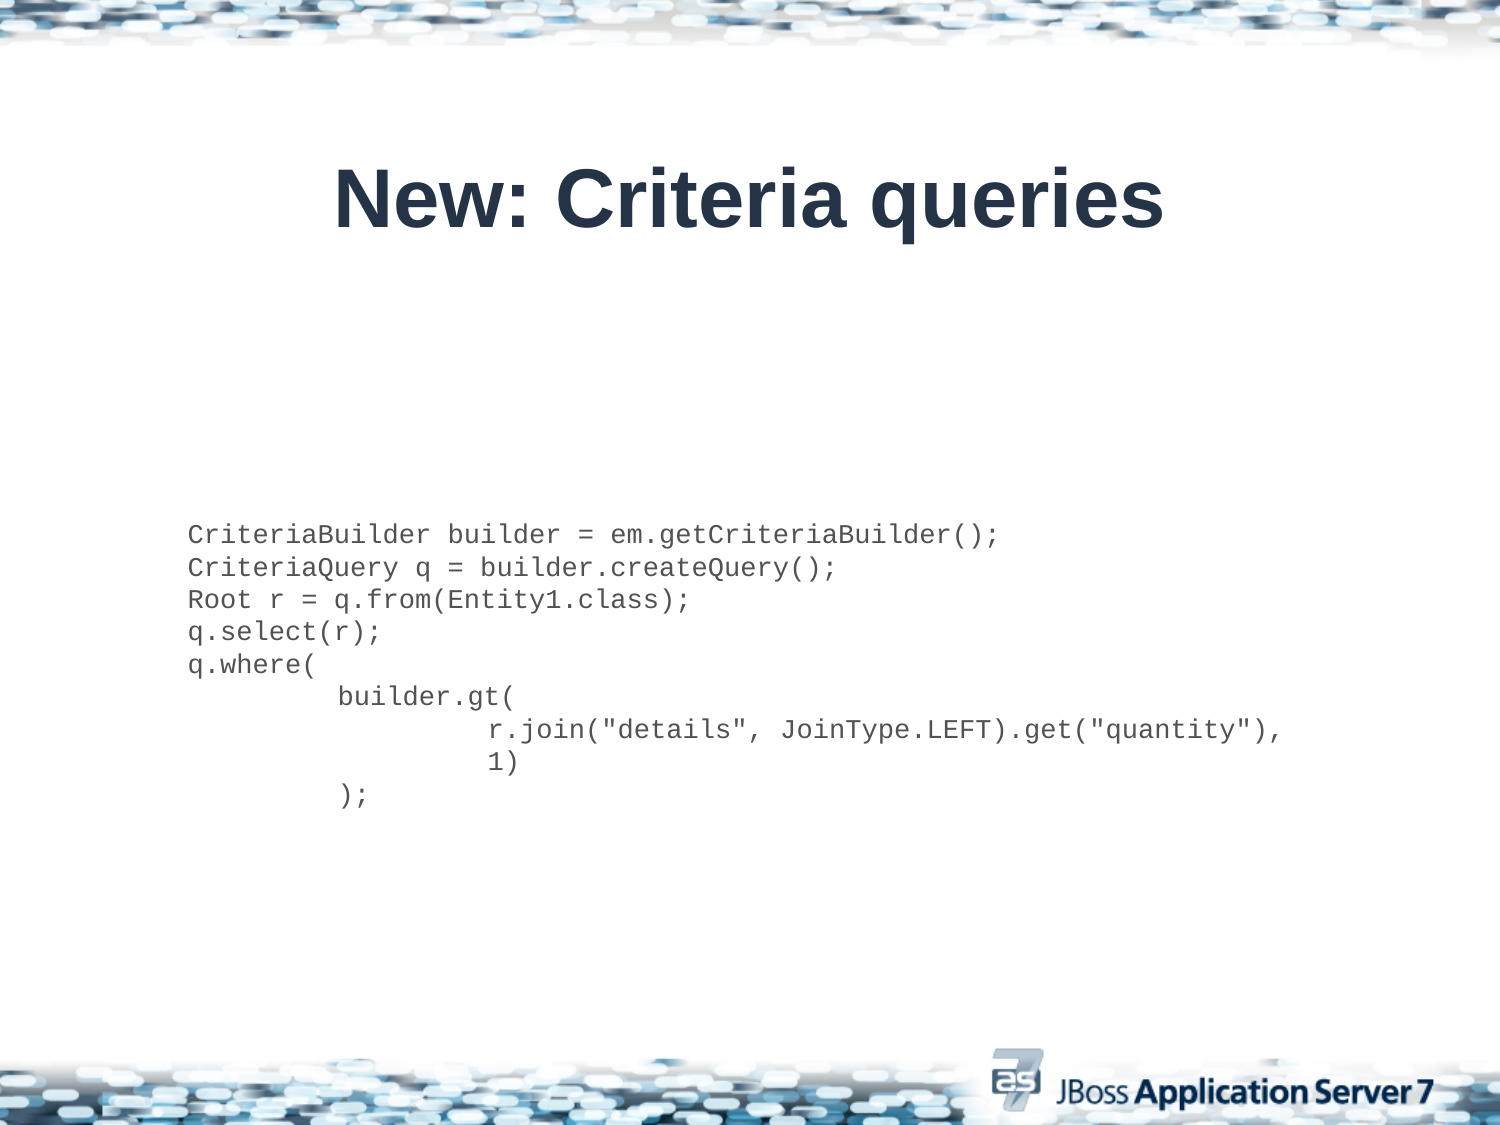

# New: Criteria queries
CriteriaBuilder builder = em.getCriteriaBuilder();
CriteriaQuery q = builder.createQuery();
Root r = q.from(Entity1.class);
q.select(r);
q.where(
	builder.gt(
		r.join("details", JoinType.LEFT).get("quantity"),
		1)
	);